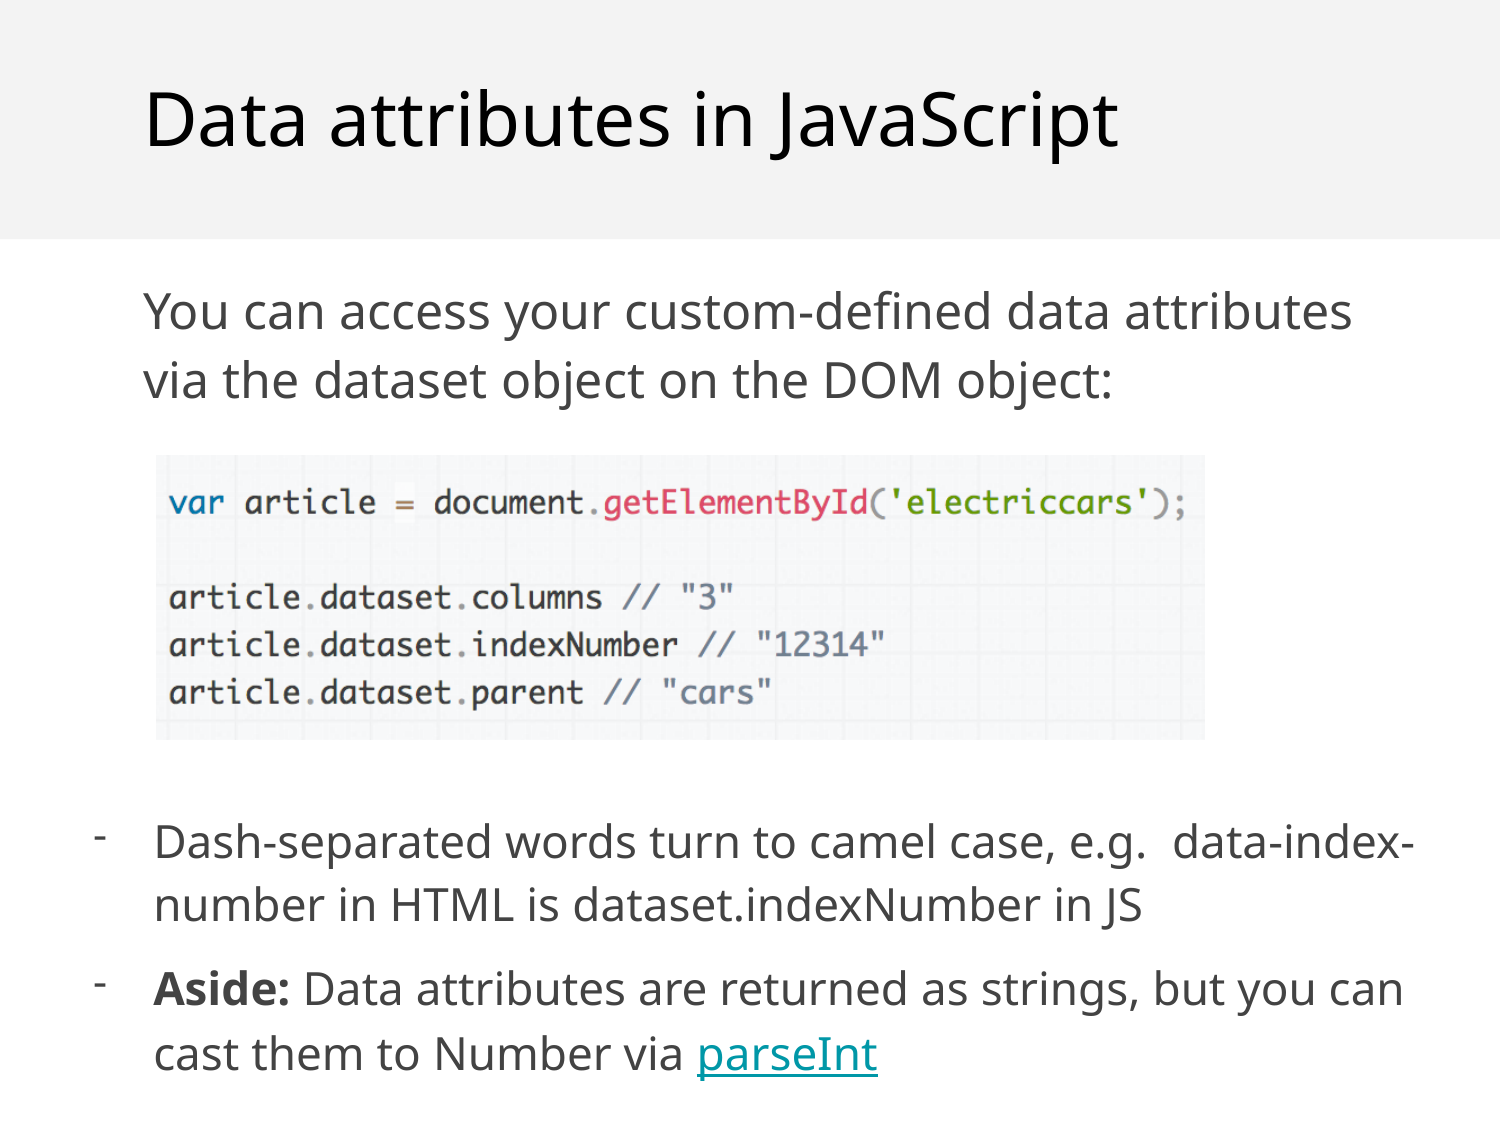

# Data attributes in JavaScript
You can access your custom-defined data attributes via the dataset object on the DOM object:
Dash-separated words turn to camel case, e.g. data-index-number in HTML is dataset.indexNumber in JS
Aside: Data attributes are returned as strings, but you can cast them to Number via parseInt